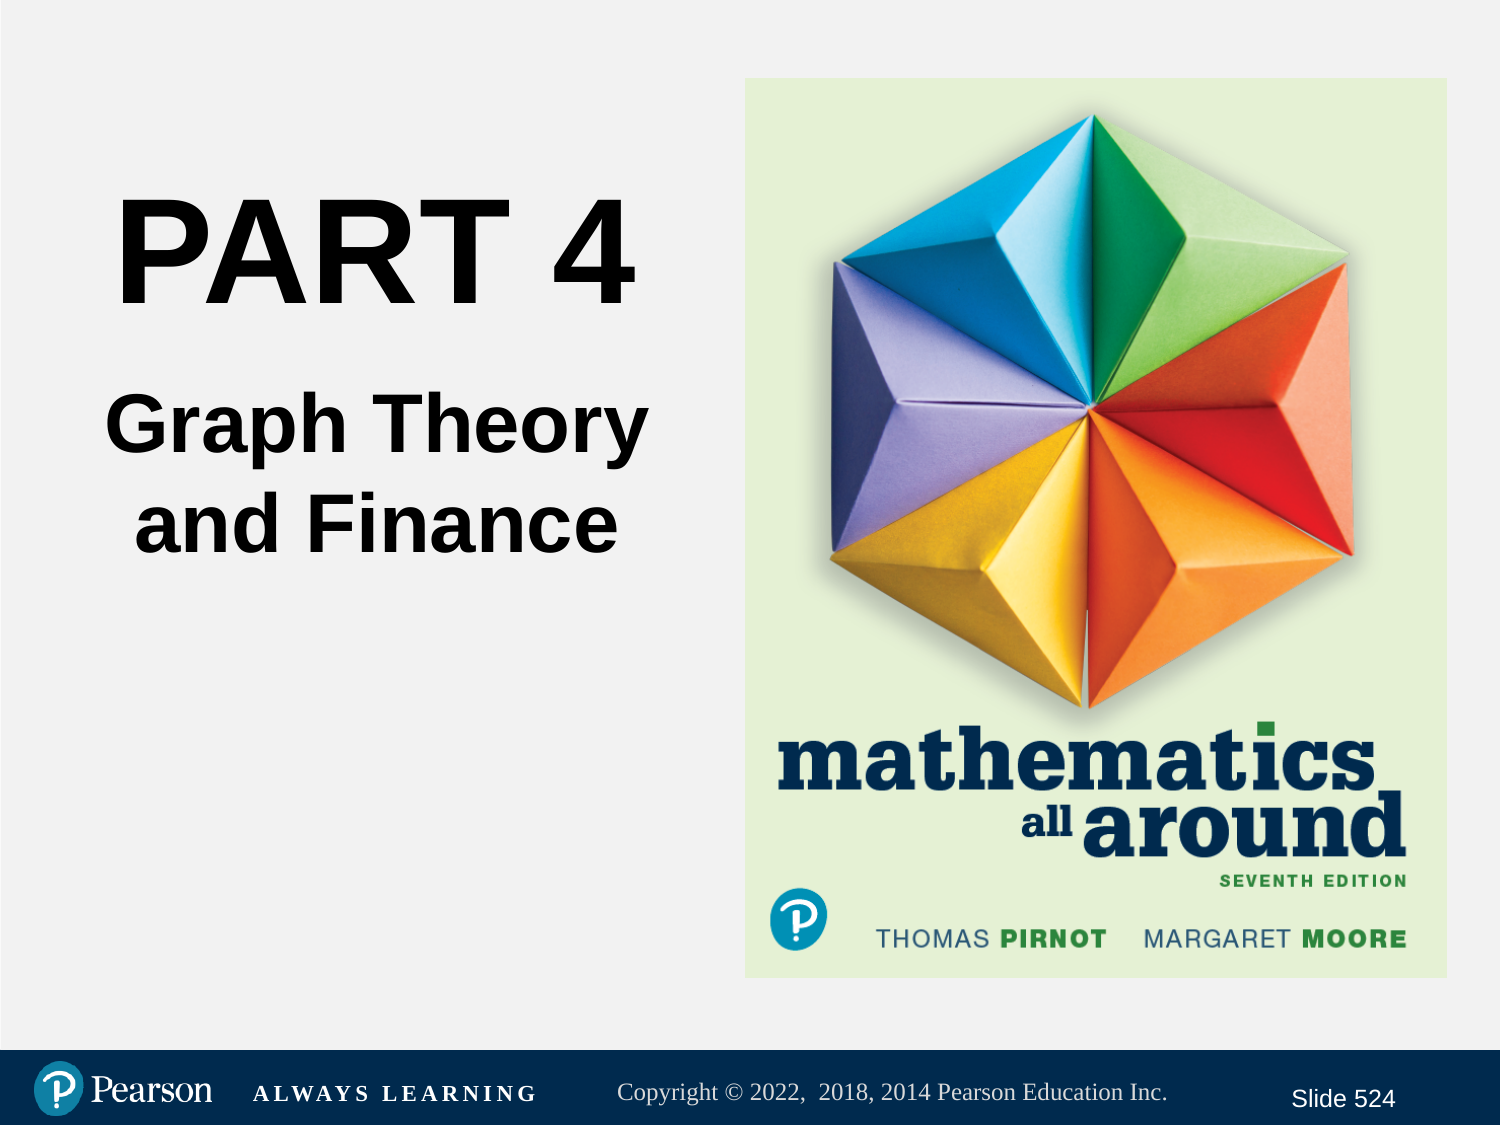

PART 4
# Graph Theory and Finance